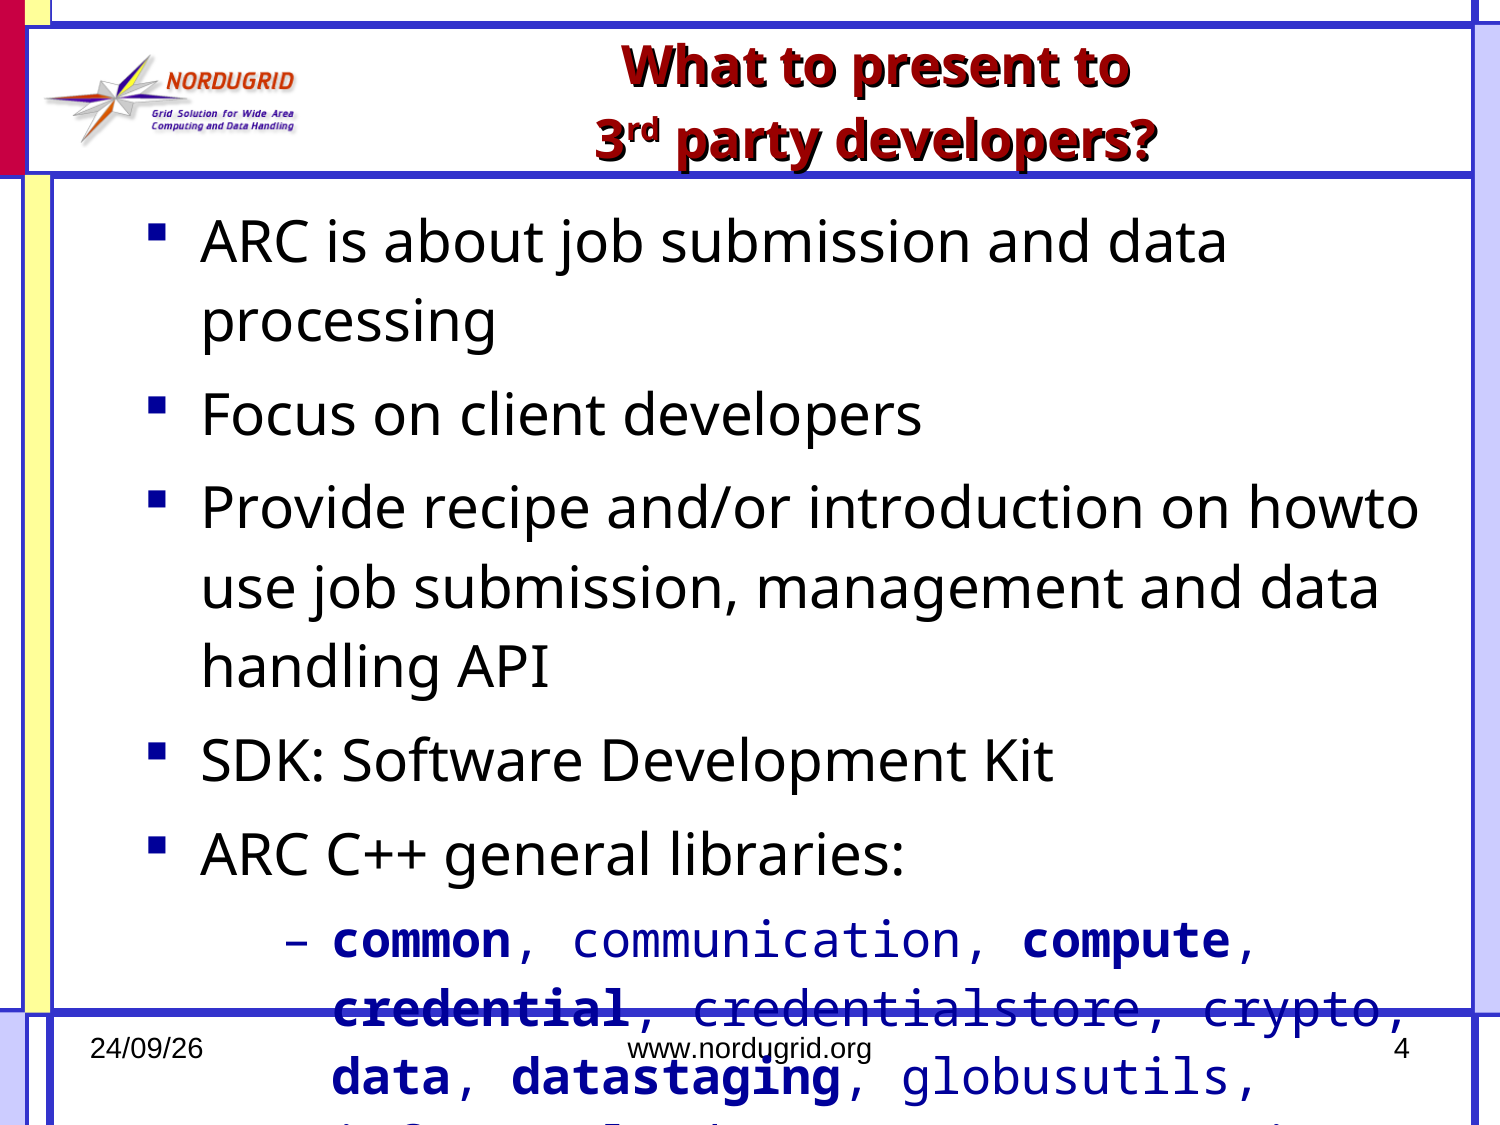

# What to present to 3rd party developers?
ARC is about job submission and data processing
Focus on client developers
Provide recipe and/or introduction on howto use job submission, management and data handling API
SDK: Software Development Kit
ARC C++ general libraries:
common, communication, compute, credential, credentialstore, crypto, data, datastaging, globusutils, infosys, loader, message, security, ws, ws-security, xmlsec
www.nordugrid.org
4